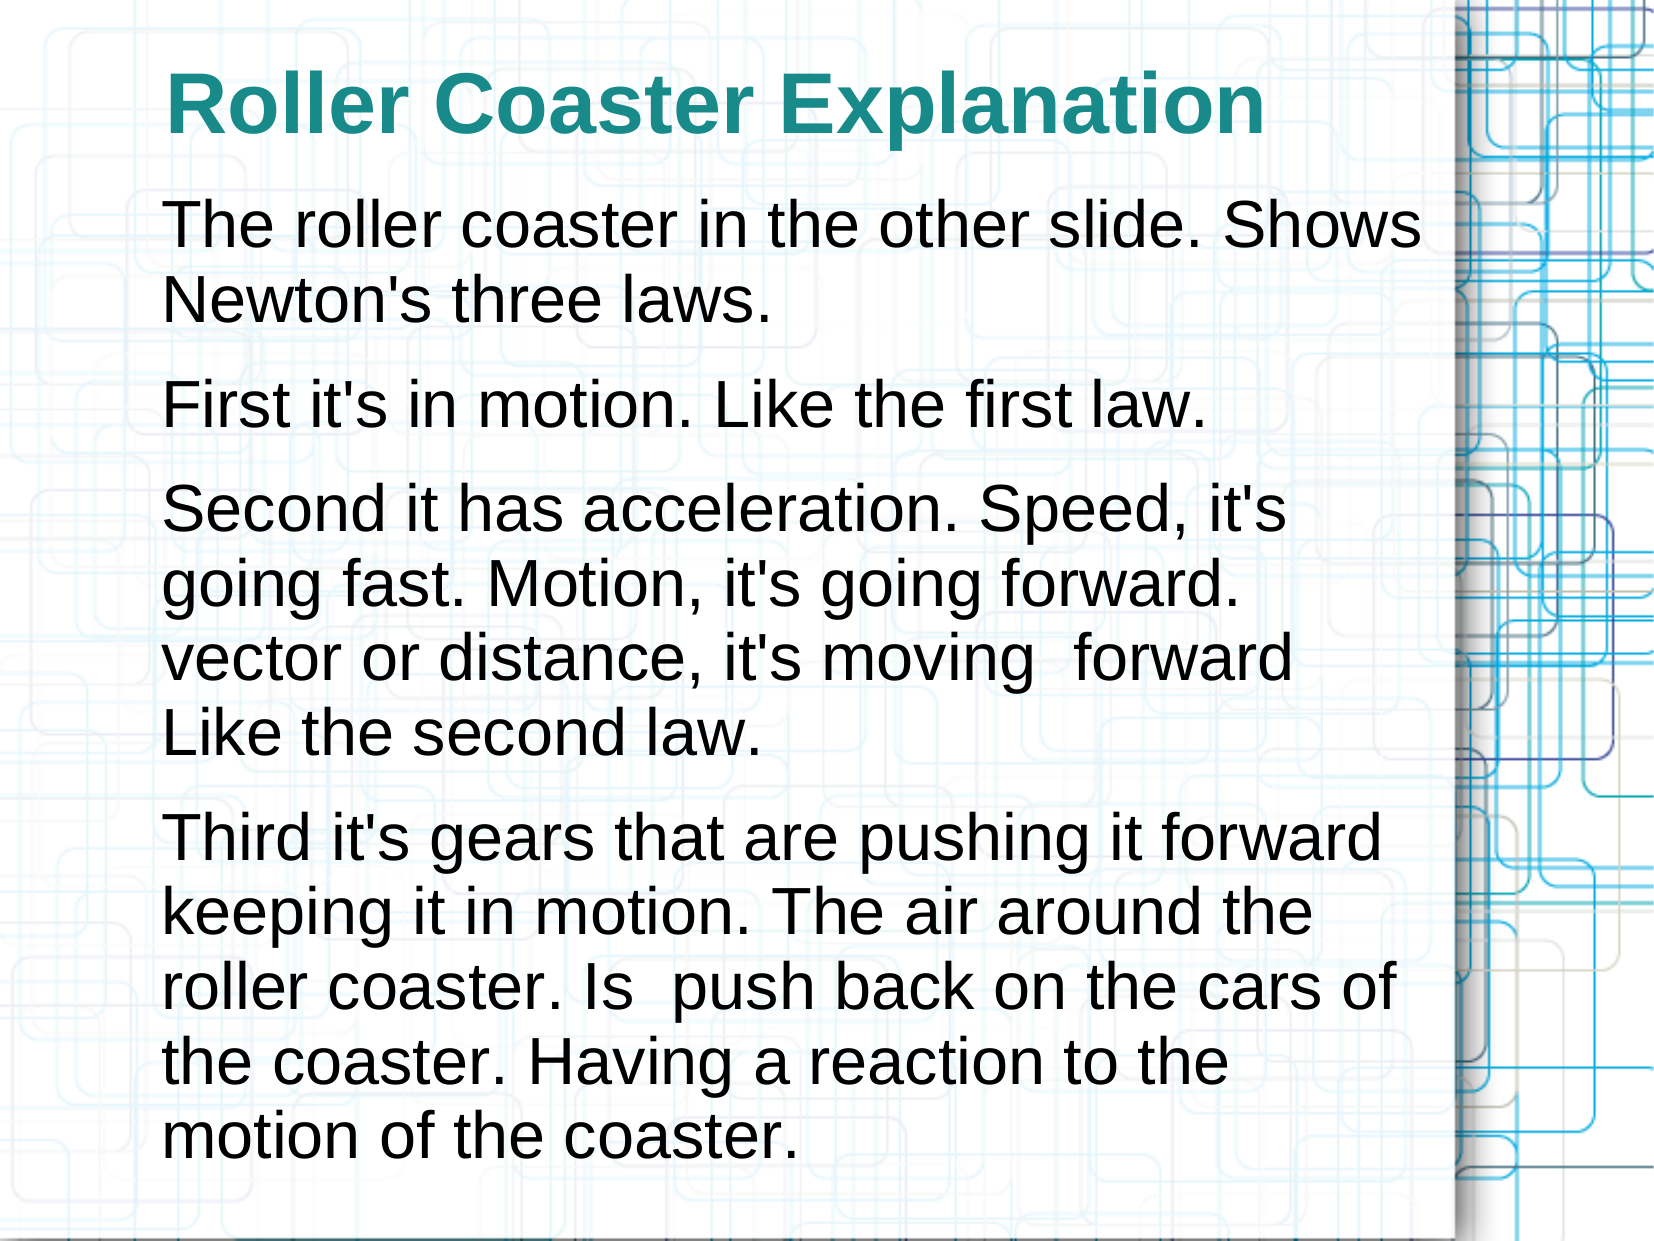

# Roller Coaster Explanation
The roller coaster in the other slide. Shows Newton's three laws.
First it's in motion. Like the first law.
Second it has acceleration. Speed, it's going fast. Motion, it's going forward. vector or distance, it's moving forward Like the second law.
Third it's gears that are pushing it forward keeping it in motion. The air around the roller coaster. Is push back on the cars of the coaster. Having a reaction to the motion of the coaster.